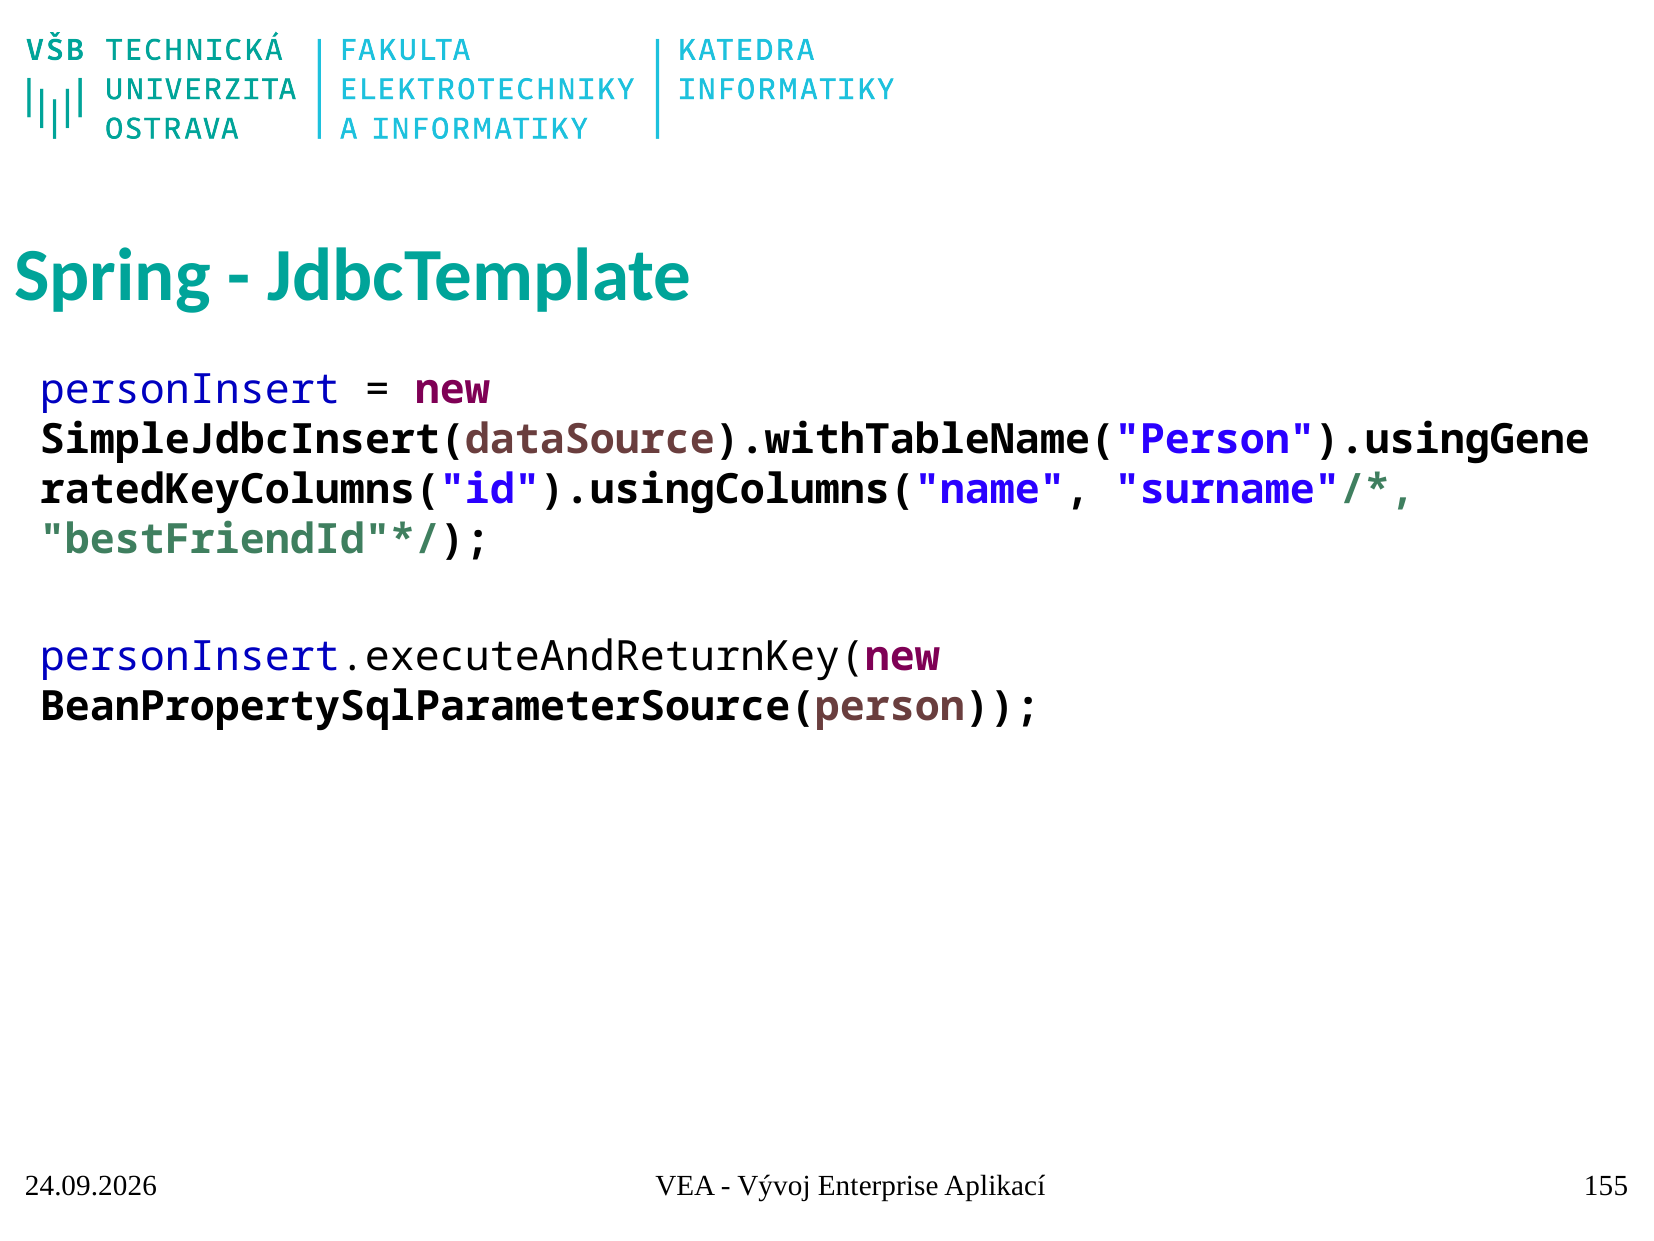

Spring - JdbcTemplate
# personInsert = new SimpleJdbcInsert(dataSource).withTableName("Person").usingGeneratedKeyColumns("id").usingColumns("name", "surname"/*, "bestFriendId"*/);
personInsert.executeAndReturnKey(new BeanPropertySqlParameterSource(person));
VEA - Vývoj Enterprise Aplikací
155